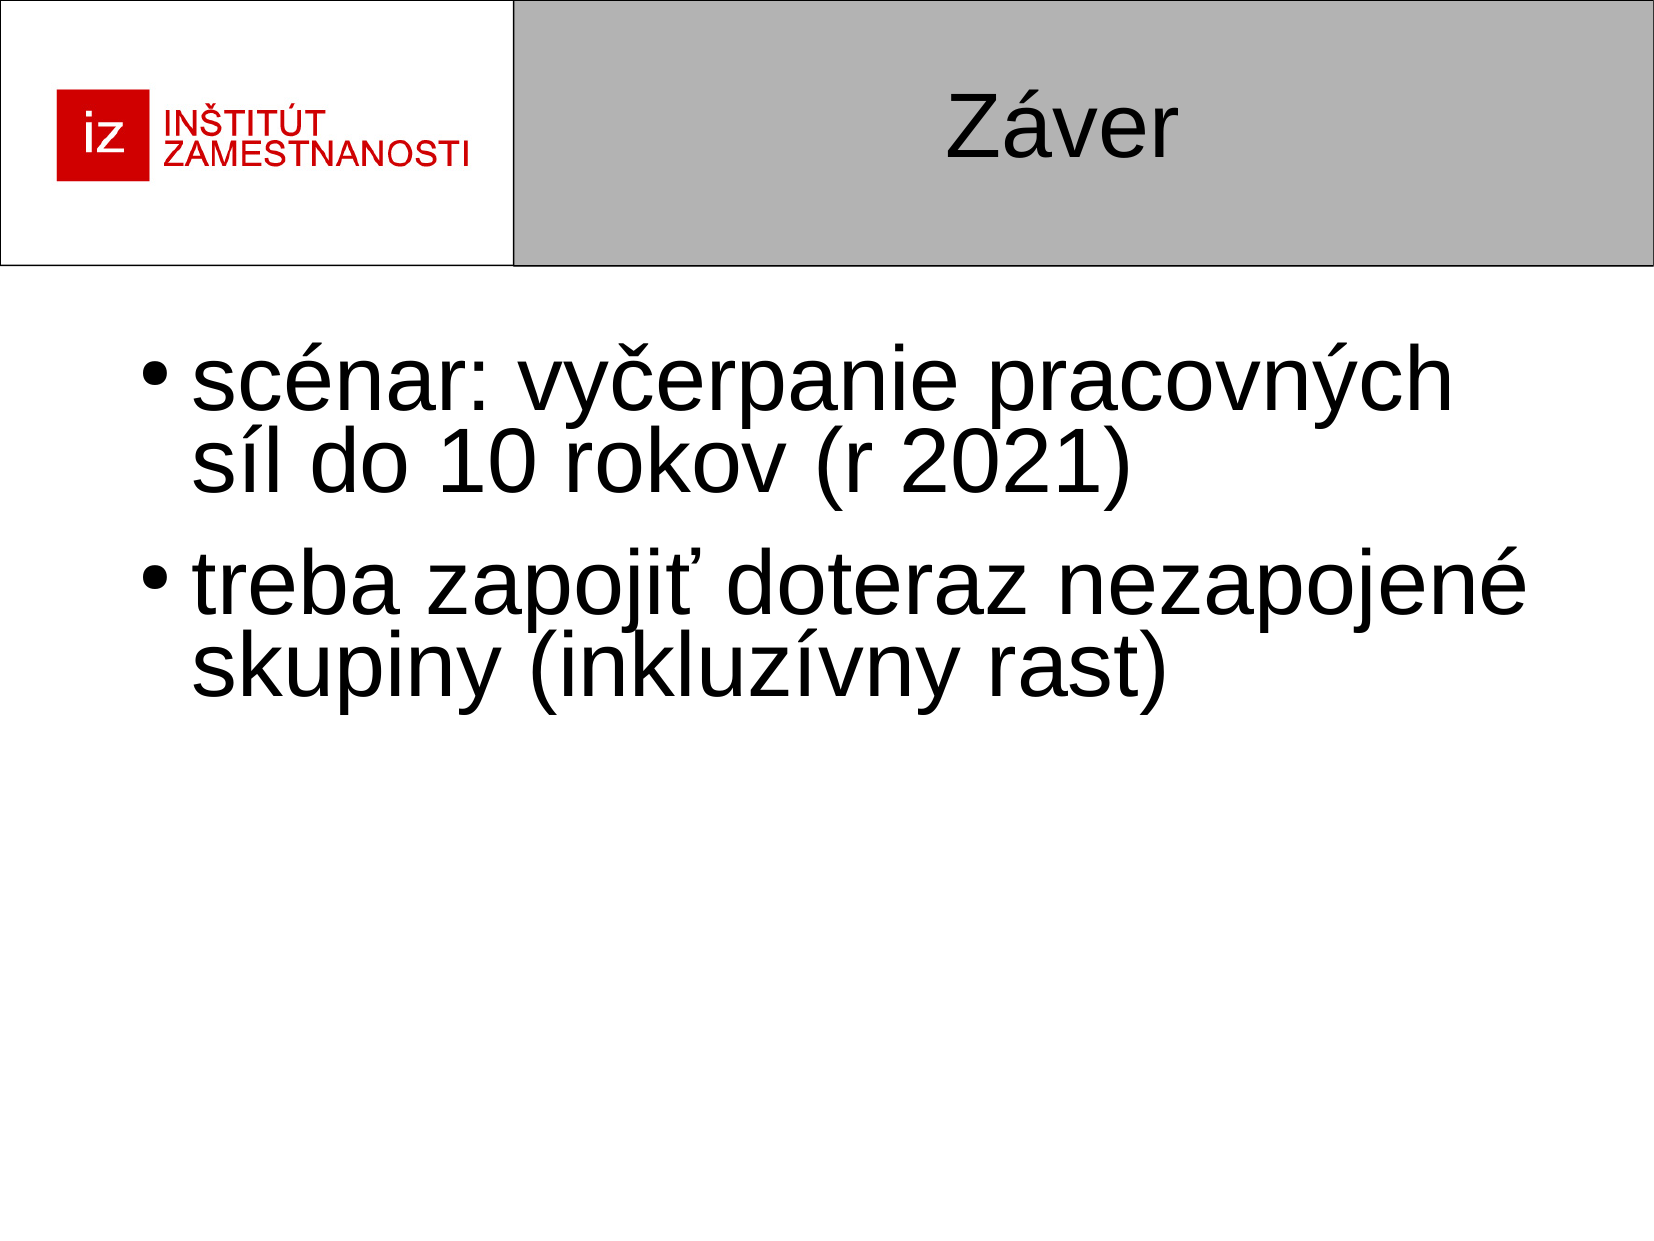

# Záver
scénar: vyčerpanie pracovných síl do 10 rokov (r 2021)
treba zapojiť doteraz nezapojené skupiny (inkluzívny rast)